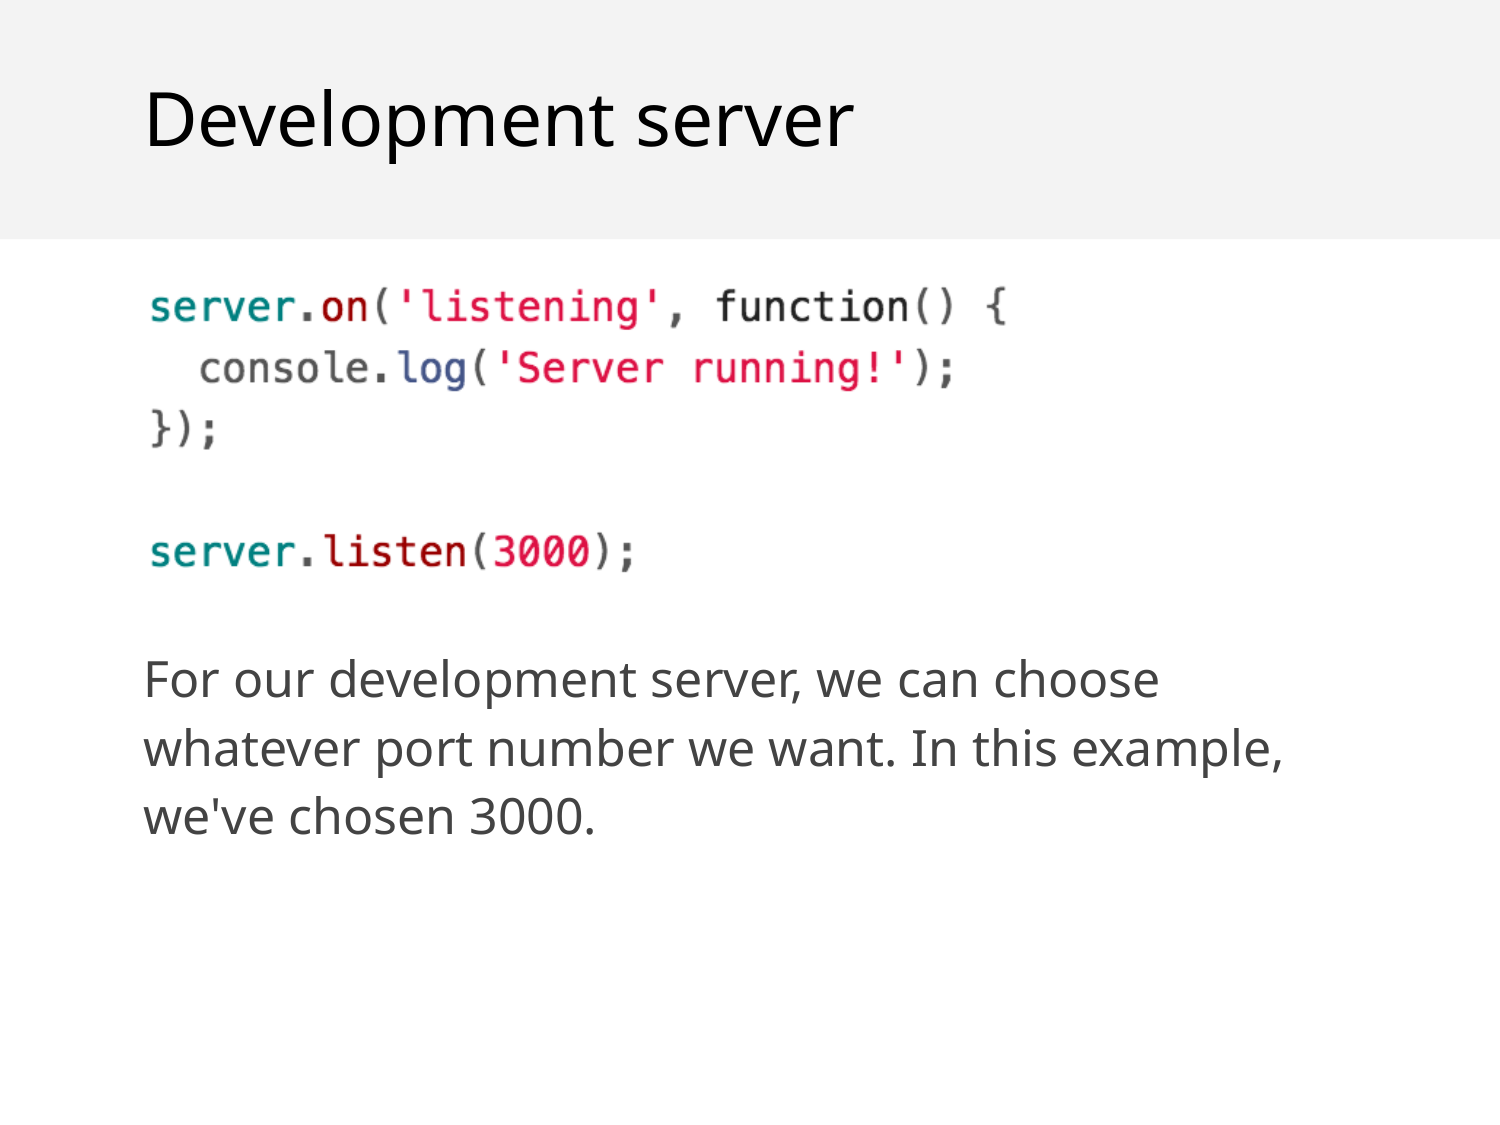

# Development server
For our development server, we can choose whatever port number we want. In this example, we've chosen 3000.